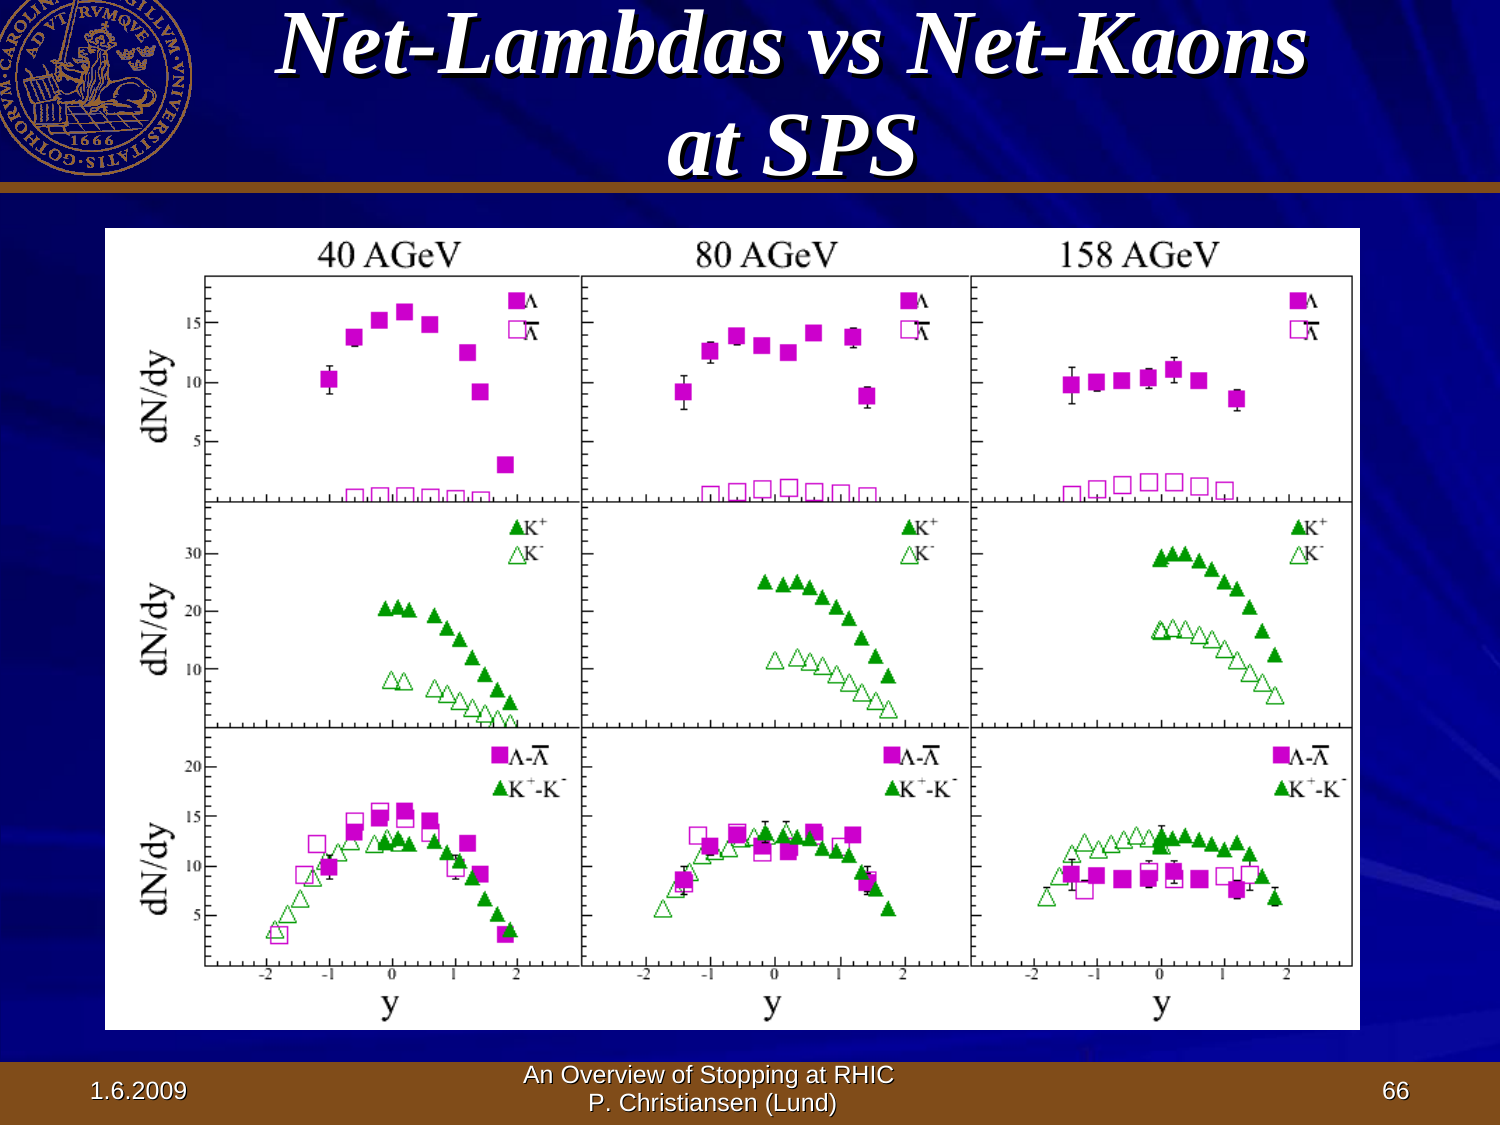

# Net-Lambdas vs Net-Kaons at SPS
66